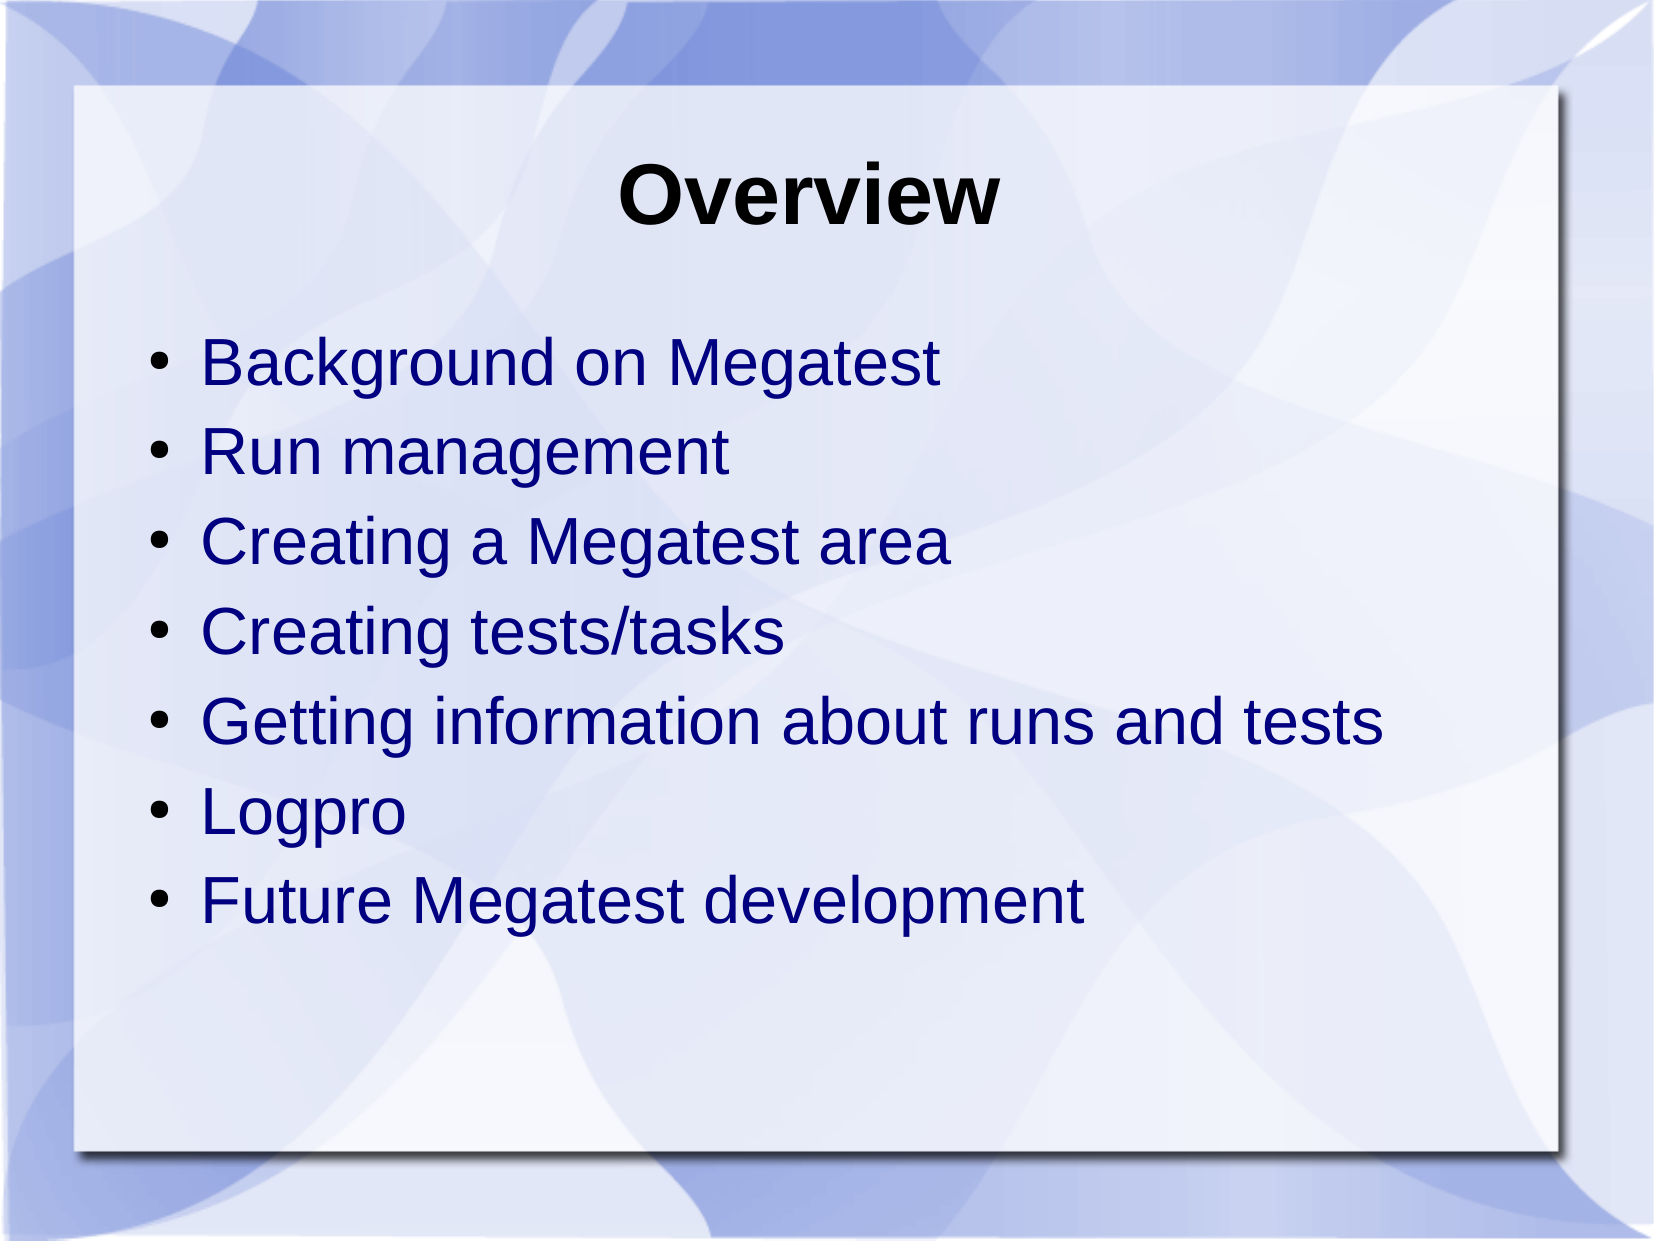

# Overview
Background on Megatest
Run management
Creating a Megatest area
Creating tests/tasks
Getting information about runs and tests
Logpro
Future Megatest development